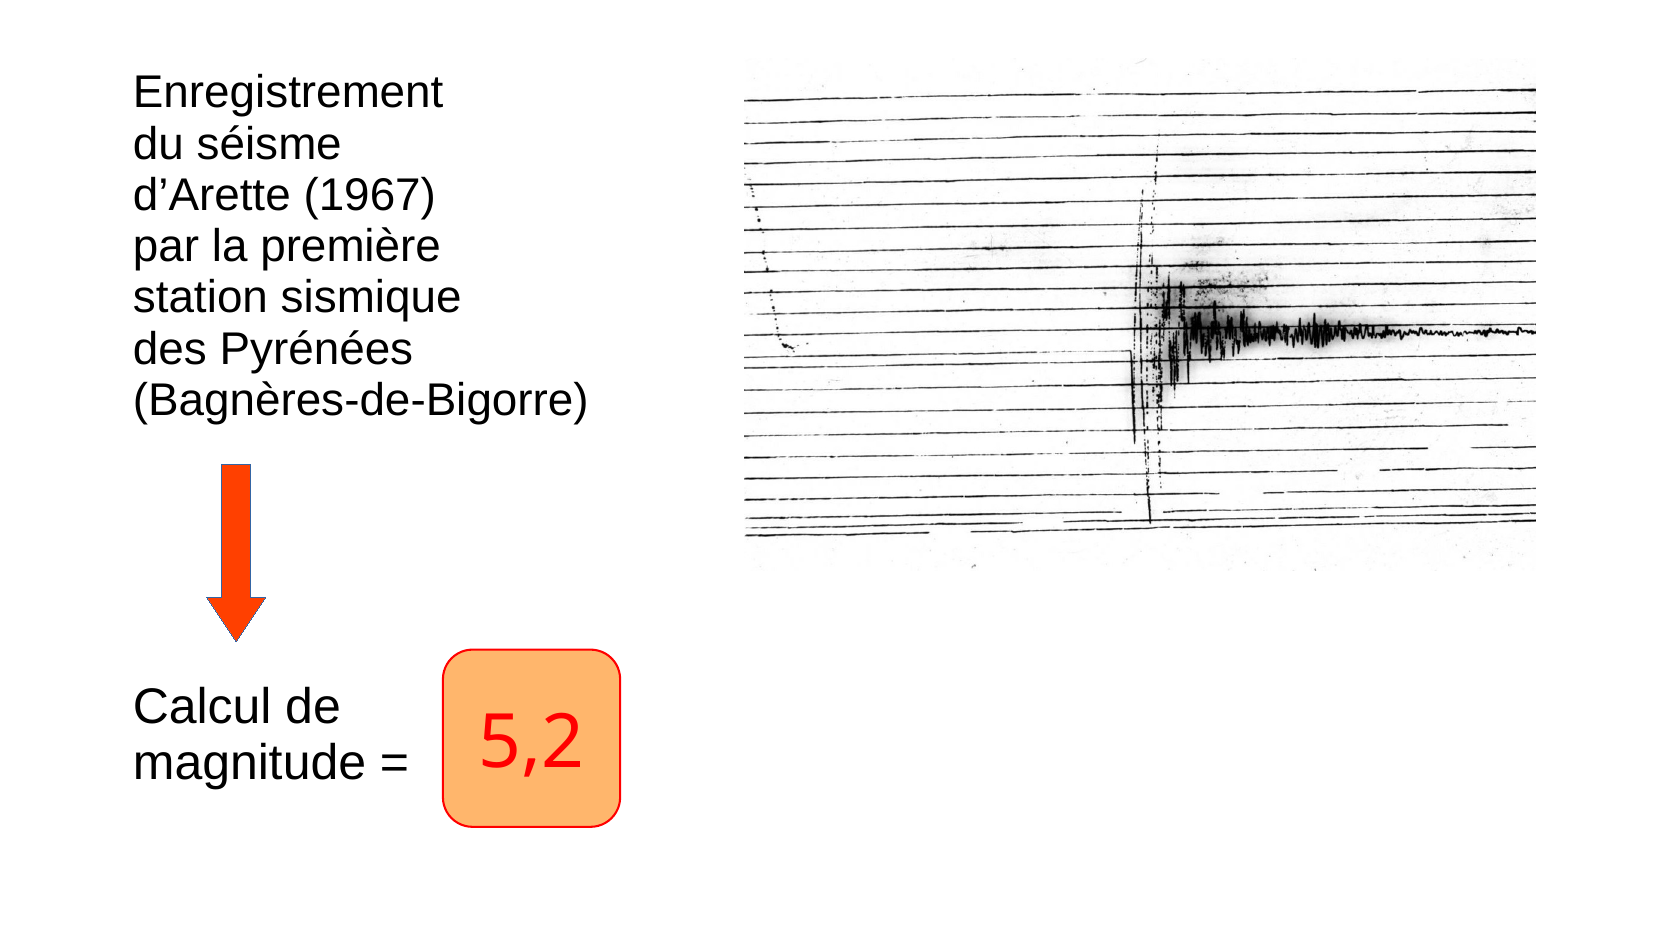

Enregistrement
du séisme
d’Arette (1967)
par la première
station sismique
des Pyrénées
(Bagnères-de-Bigorre)
5,2
Calcul de
magnitude =